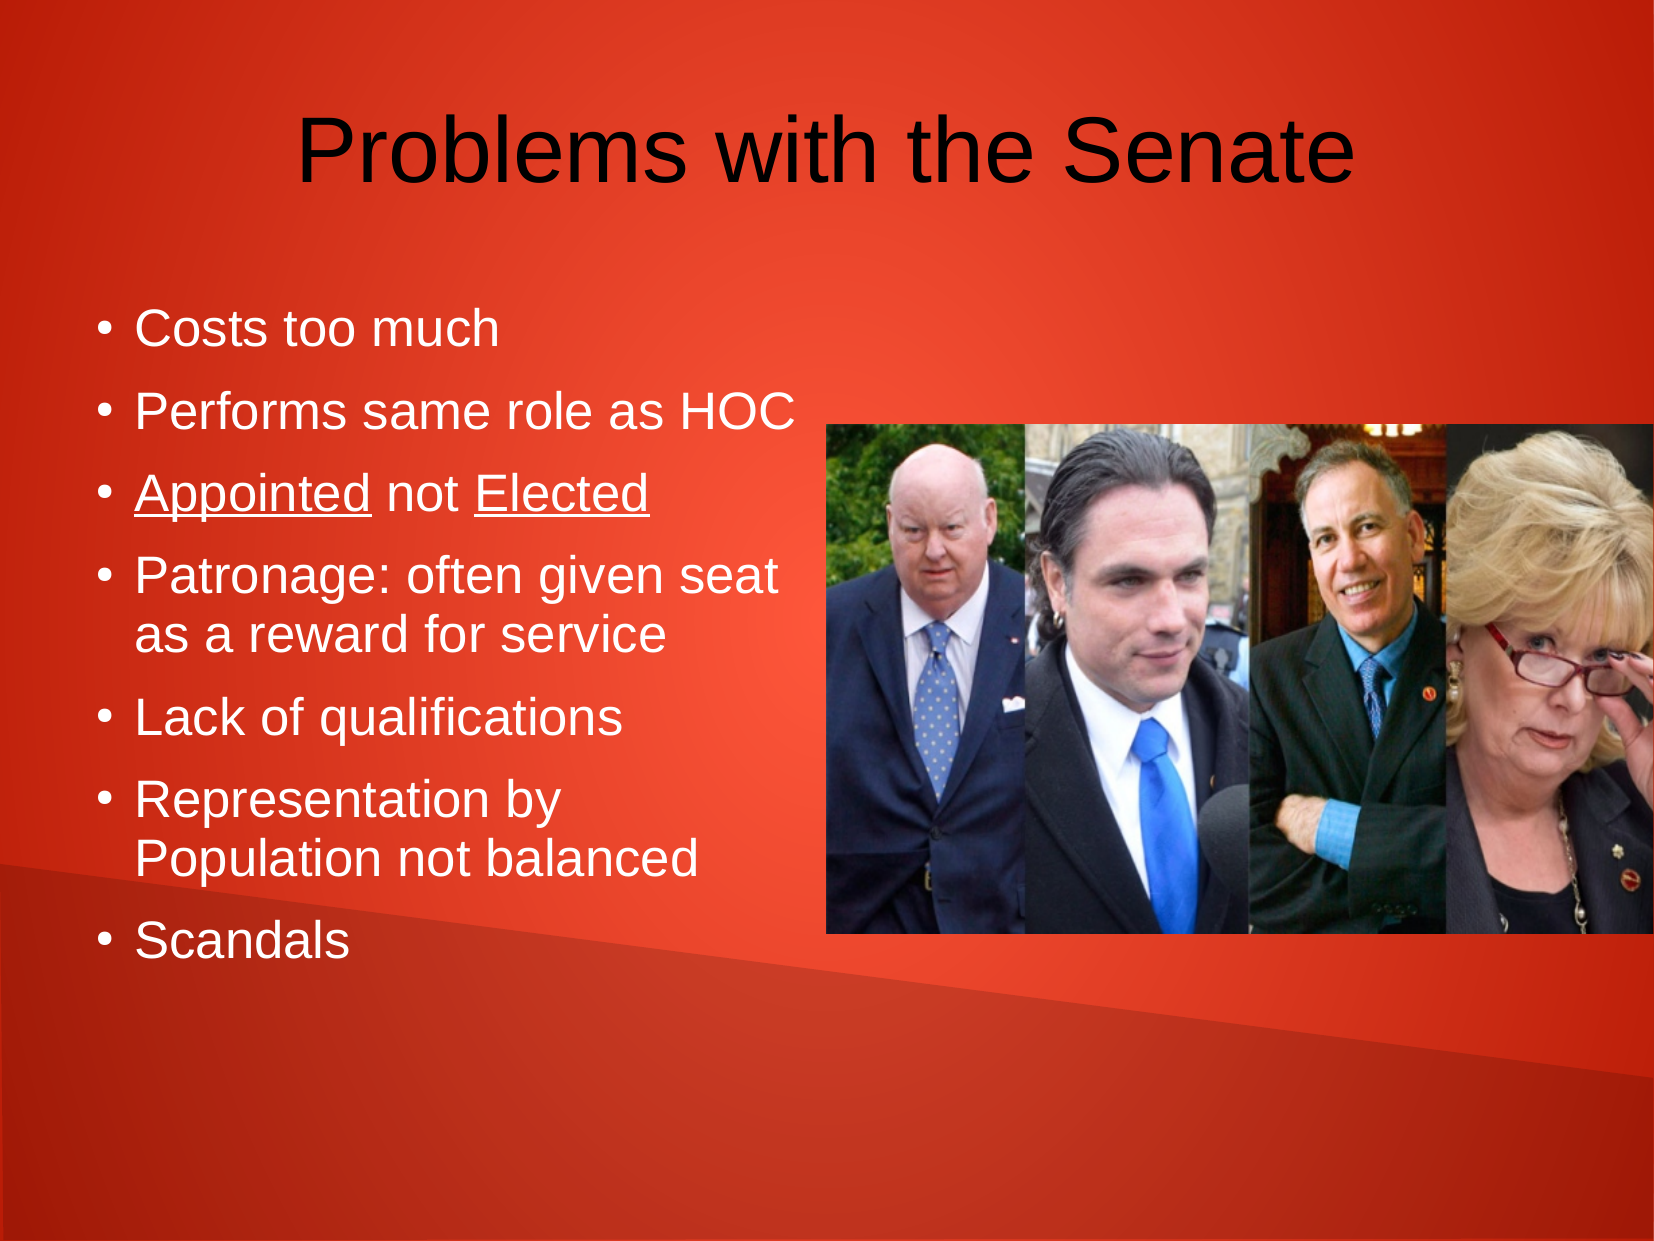

# Problems with the Senate
Costs too much
Performs same role as HOC
Appointed not Elected
Patronage: often given seat as a reward for service
Lack of qualifications
Representation by Population not balanced
Scandals